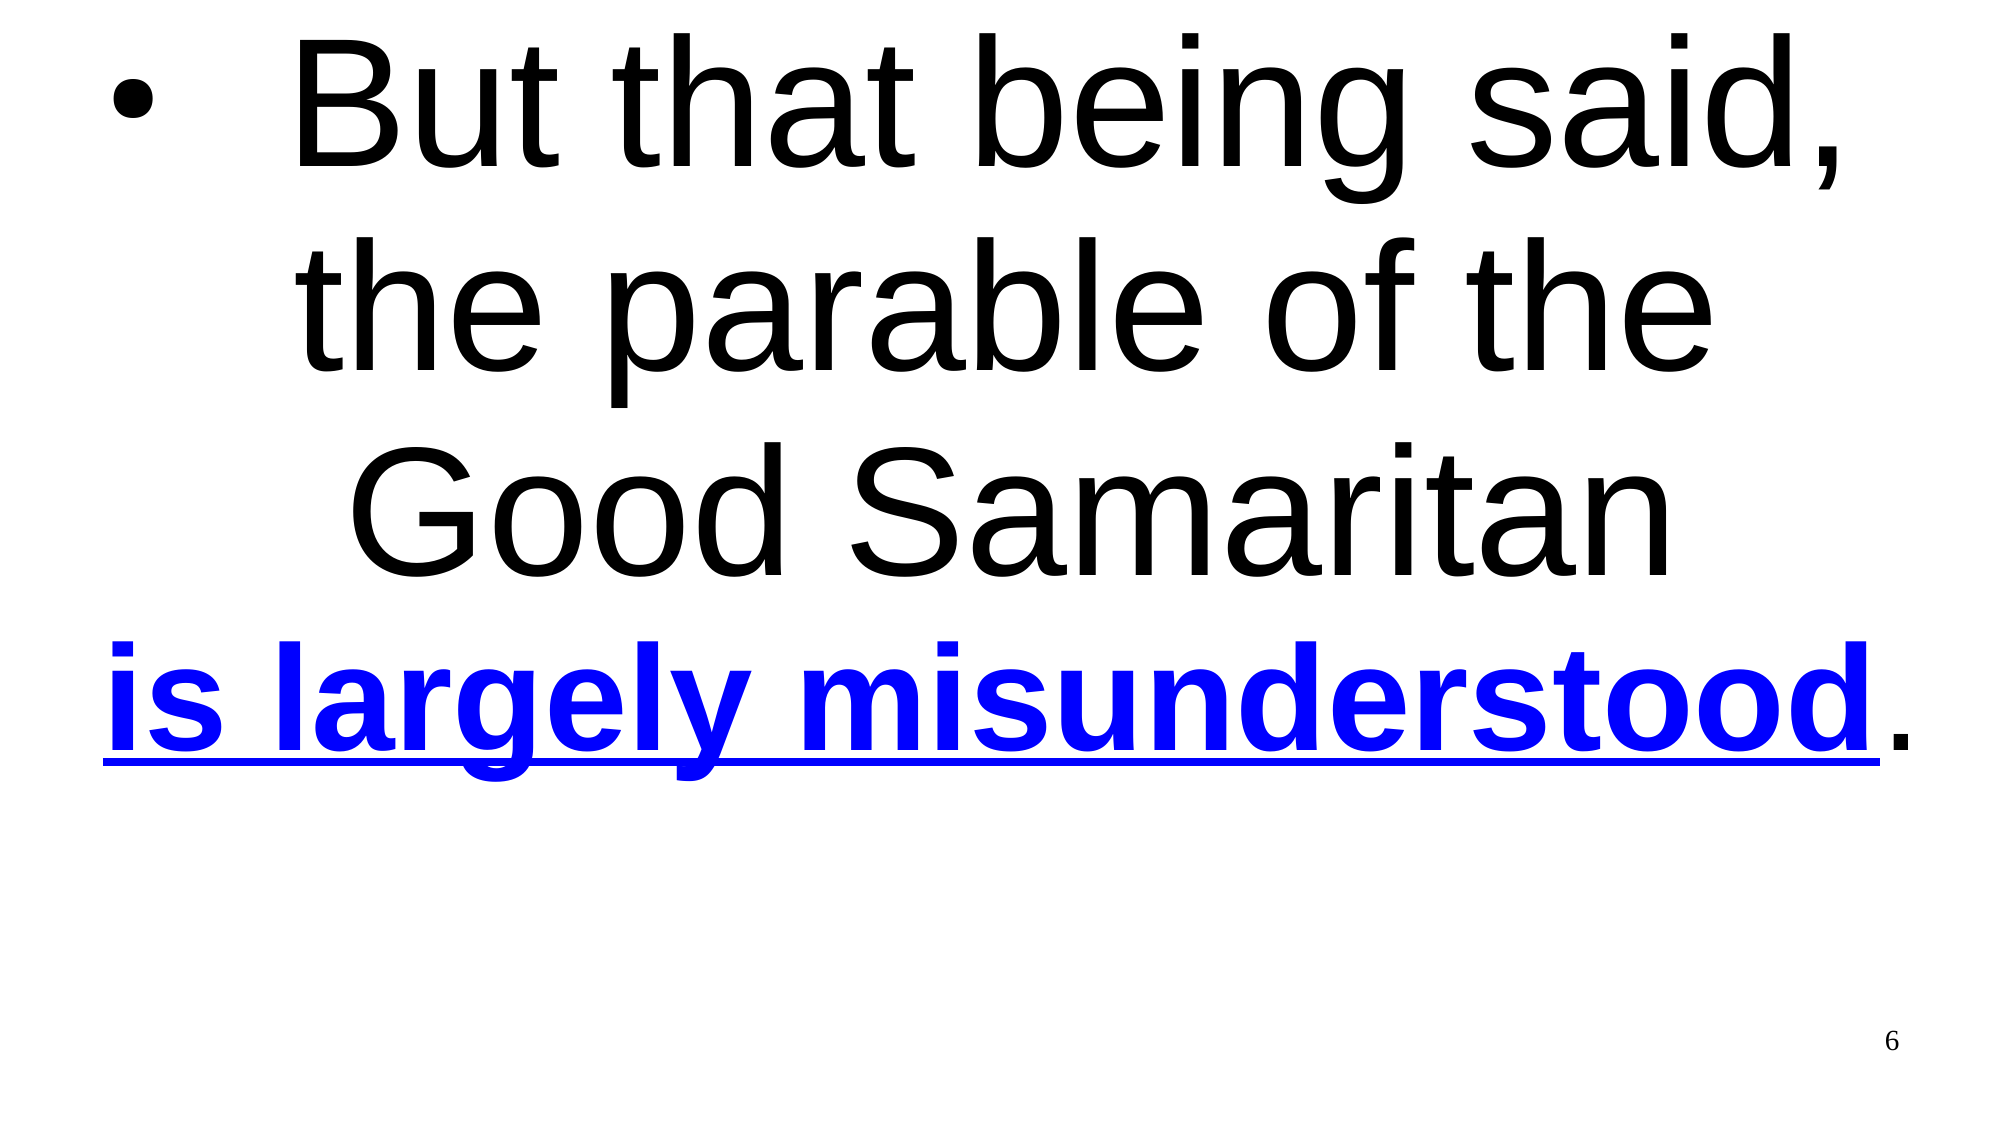

# But that being said, the parable of the Good Samaritan is largely misunderstood.
6